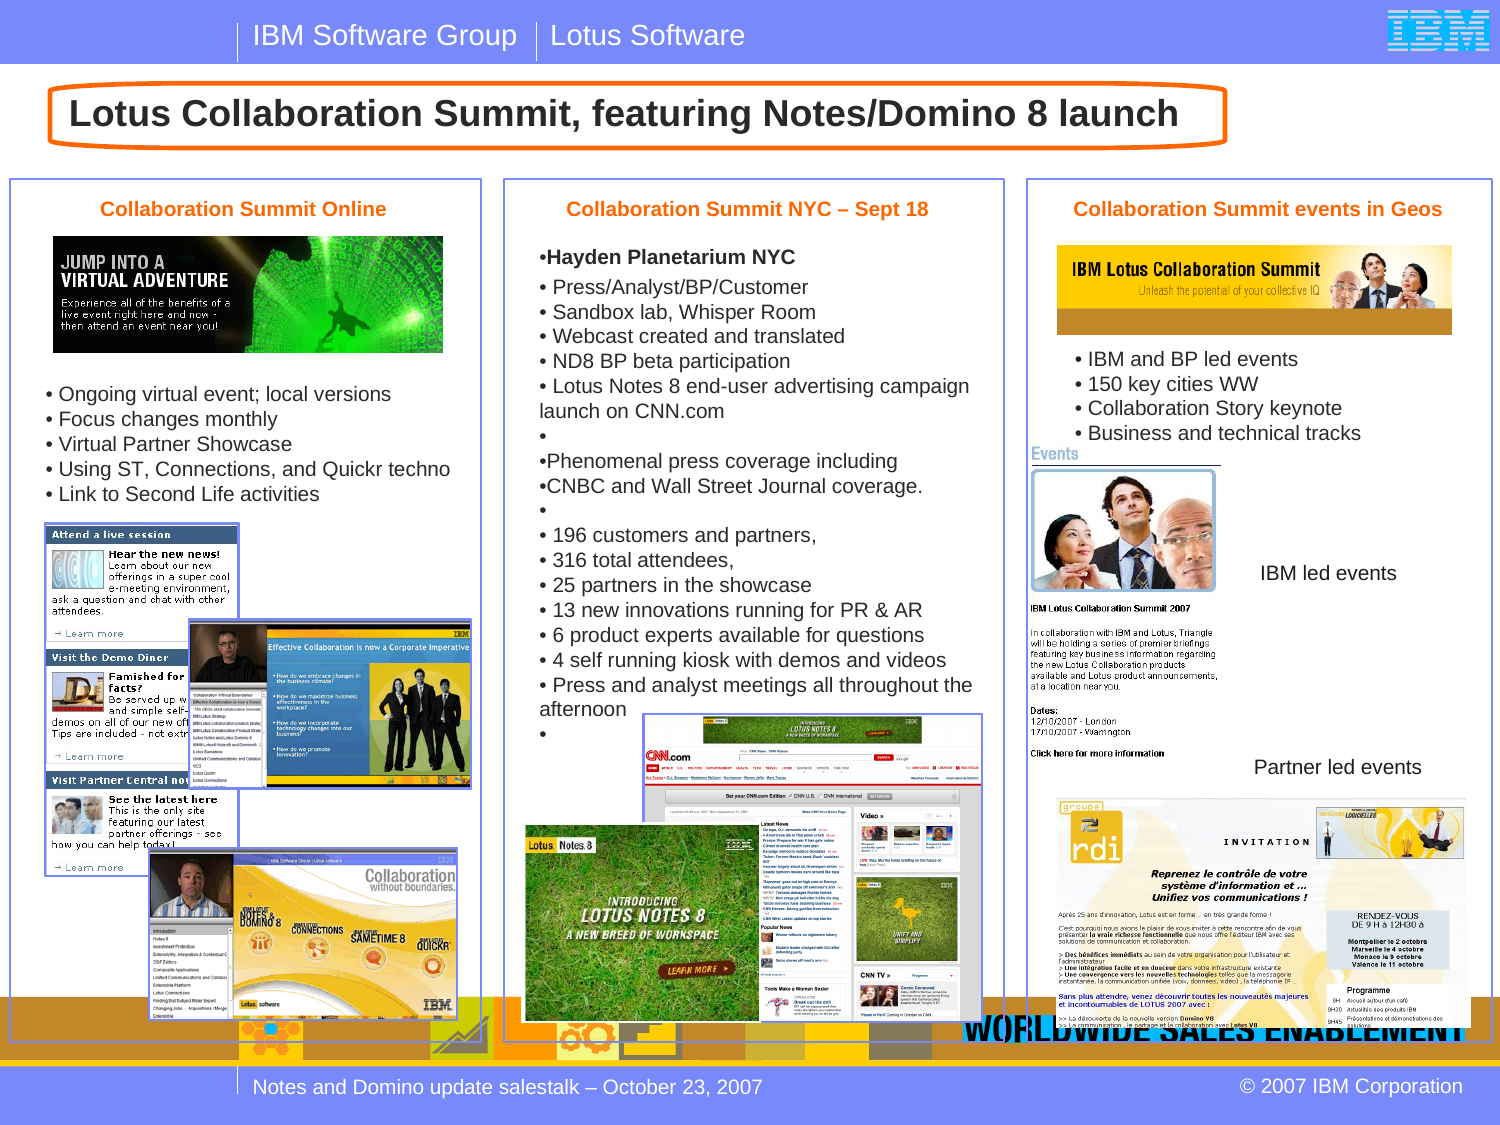

Lotus Collaboration Summit, featuring Notes/Domino 8 launch
Collaboration Summit Online
Collaboration Summit NYC – Sept 18
Collaboration Summit events in Geos
Hayden Planetarium NYC
 Press/Analyst/BP/Customer
 Sandbox lab, Whisper Room
 Webcast created and translated
 ND8 BP beta participation
 Lotus Notes 8 end-user advertising campaign launch on CNN.com
Phenomenal press coverage including
CNBC and Wall Street Journal coverage.
 196 customers and partners,
 316 total attendees,
 25 partners in the showcase
 13 new innovations running for PR & AR
 6 product experts available for questions
 4 self running kiosk with demos and videos
 Press and analyst meetings all throughout the afternoon
 IBM and BP led events
 150 key cities WW
 Collaboration Story keynote
 Business and technical tracks
 Ongoing virtual event; local versions
 Focus changes monthly
 Virtual Partner Showcase
 Using ST, Connections, and Quickr techno
 Link to Second Life activities
IBM led events
Partner led events